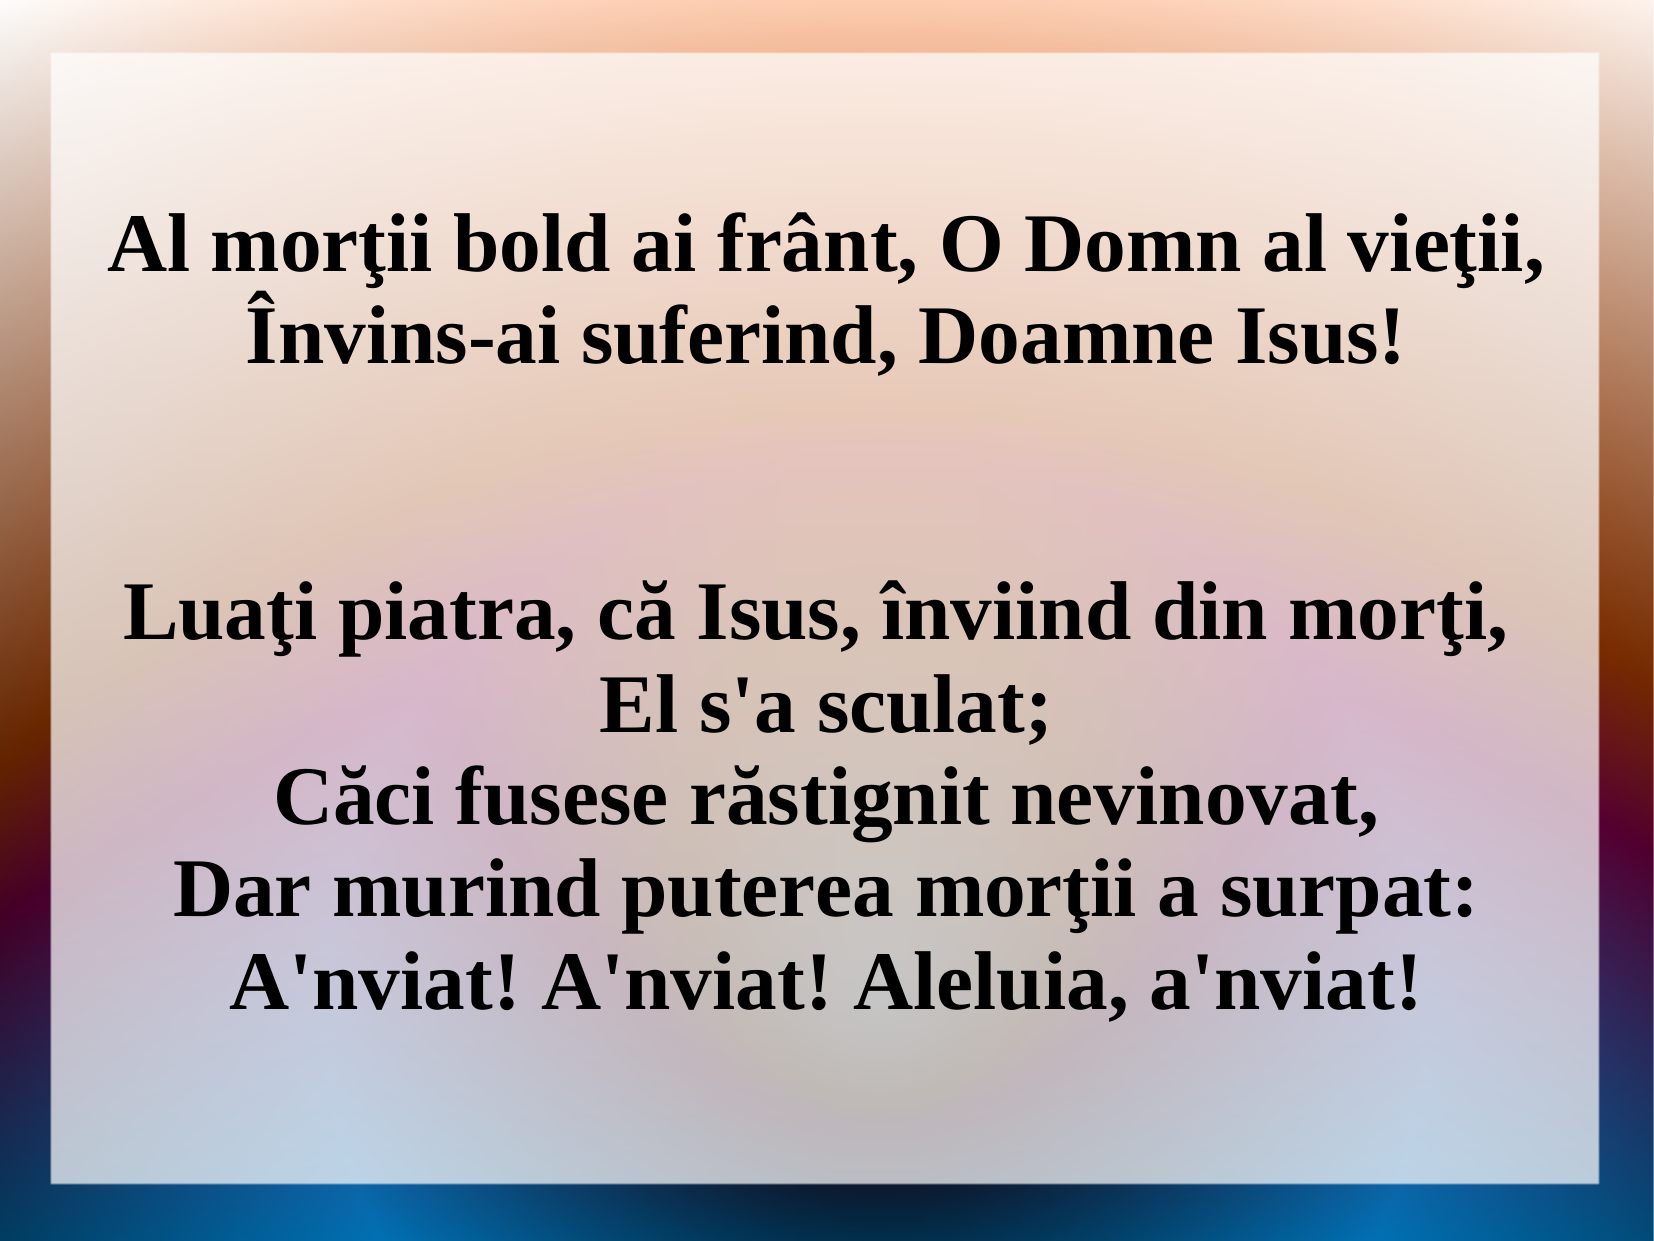

# Al morţii bold ai frânt, O Domn al vieţii,
Învins-ai suferind, Doamne Isus!
Luaţi piatra, că Isus, înviind din morţi,
El s'a sculat;
Căci fusese răstignit nevinovat,
Dar murind puterea morţii a surpat:
A'nviat! A'nviat! Aleluia, a'nviat!